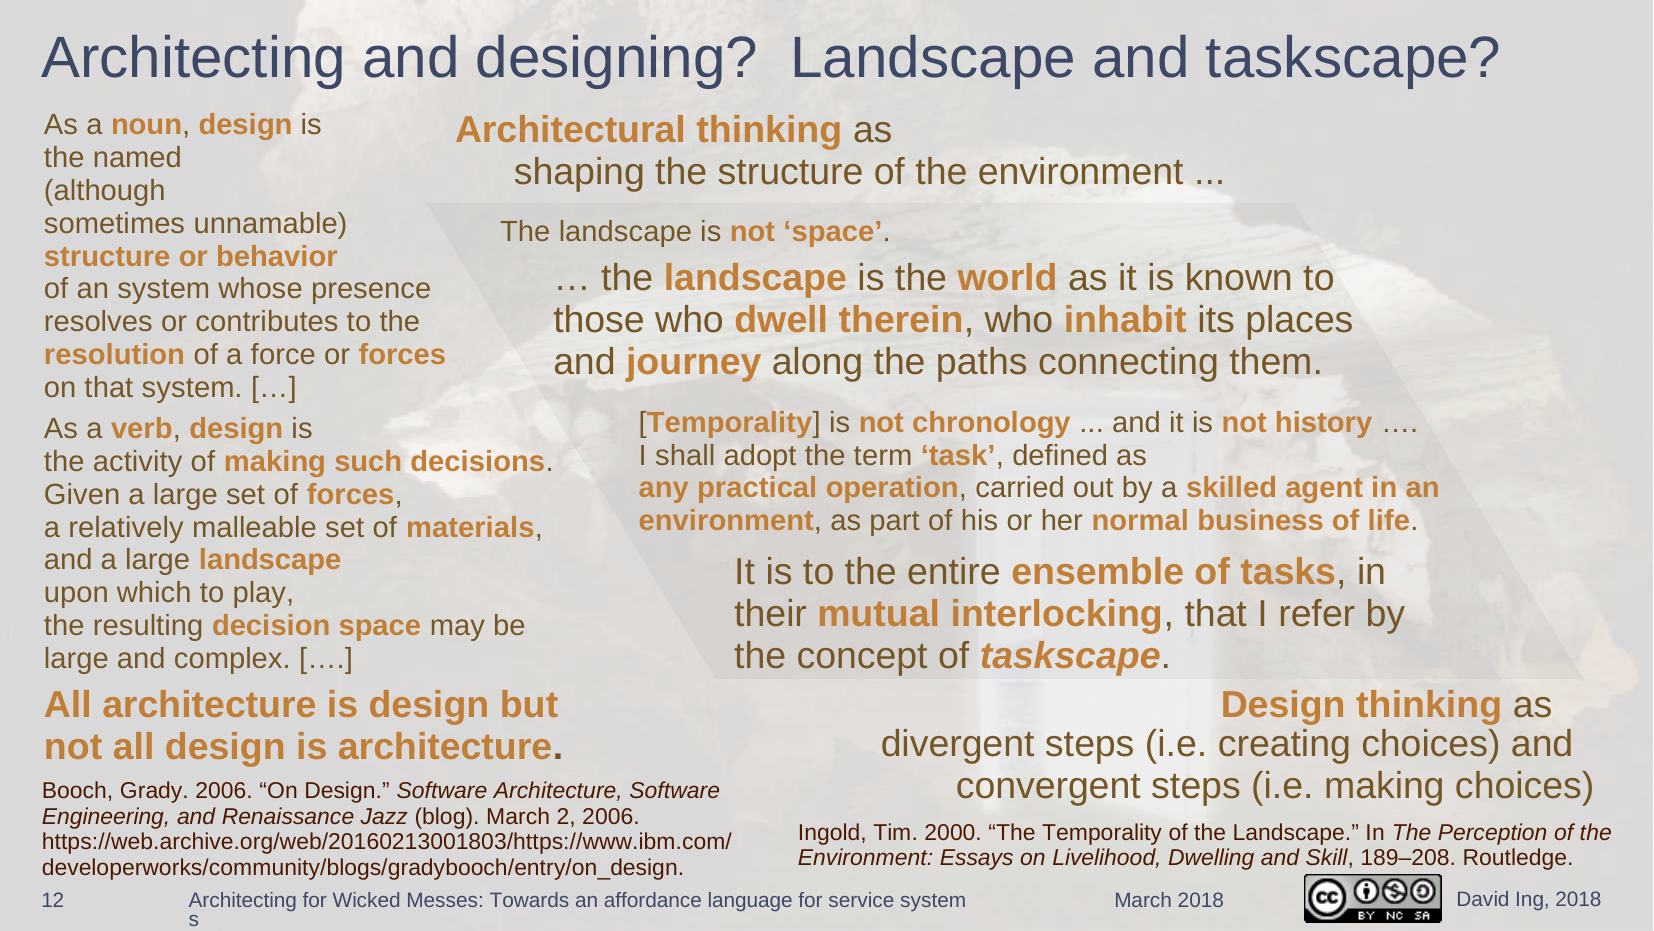

# Architecting and designing? Landscape and taskscape?
Architectural thinking as
shaping the structure of the environment ...
As a noun, design is
the named
(although
sometimes unnamable)
structure or behavior
of an system whose presence
resolves or contributes to the resolution of a force or forces
on that system. […]
As a verb, design is
the activity of making such decisions. Given a large set of forces,
a relatively malleable set of materials, and a large landscape
upon which to play,
the resulting decision space may be large and complex. [….]
All architecture is design but not all design is architecture.
The landscape is not ‘space’.
… the landscape is the world as it is known to those who dwell therein, who inhabit its places
and journey along the paths connecting them.
[Temporality] is not chronology ... and it is not history ….
I shall adopt the term ‘task’, defined as
any practical operation, carried out by a skilled agent in an environment, as part of his or her normal business of life.
It is to the entire ensemble of tasks, in their mutual interlocking, that I refer by
the concept of taskscape.
Design thinking as
divergent steps (i.e. creating choices) and
convergent steps (i.e. making choices)
Booch, Grady. 2006. “On Design.” Software Architecture, Software Engineering, and Renaissance Jazz (blog). March 2, 2006. https://web.archive.org/web/20160213001803/https://www.ibm.com/developerworks/community/blogs/gradybooch/entry/on_design.
Ingold, Tim. 2000. “The Temporality of the Landscape.” In The Perception of the Environment: Essays on Livelihood, Dwelling and Skill, 189–208. Routledge.
Architecting for Wicked Messes: Towards an affordance language for service systems
March 2018
12